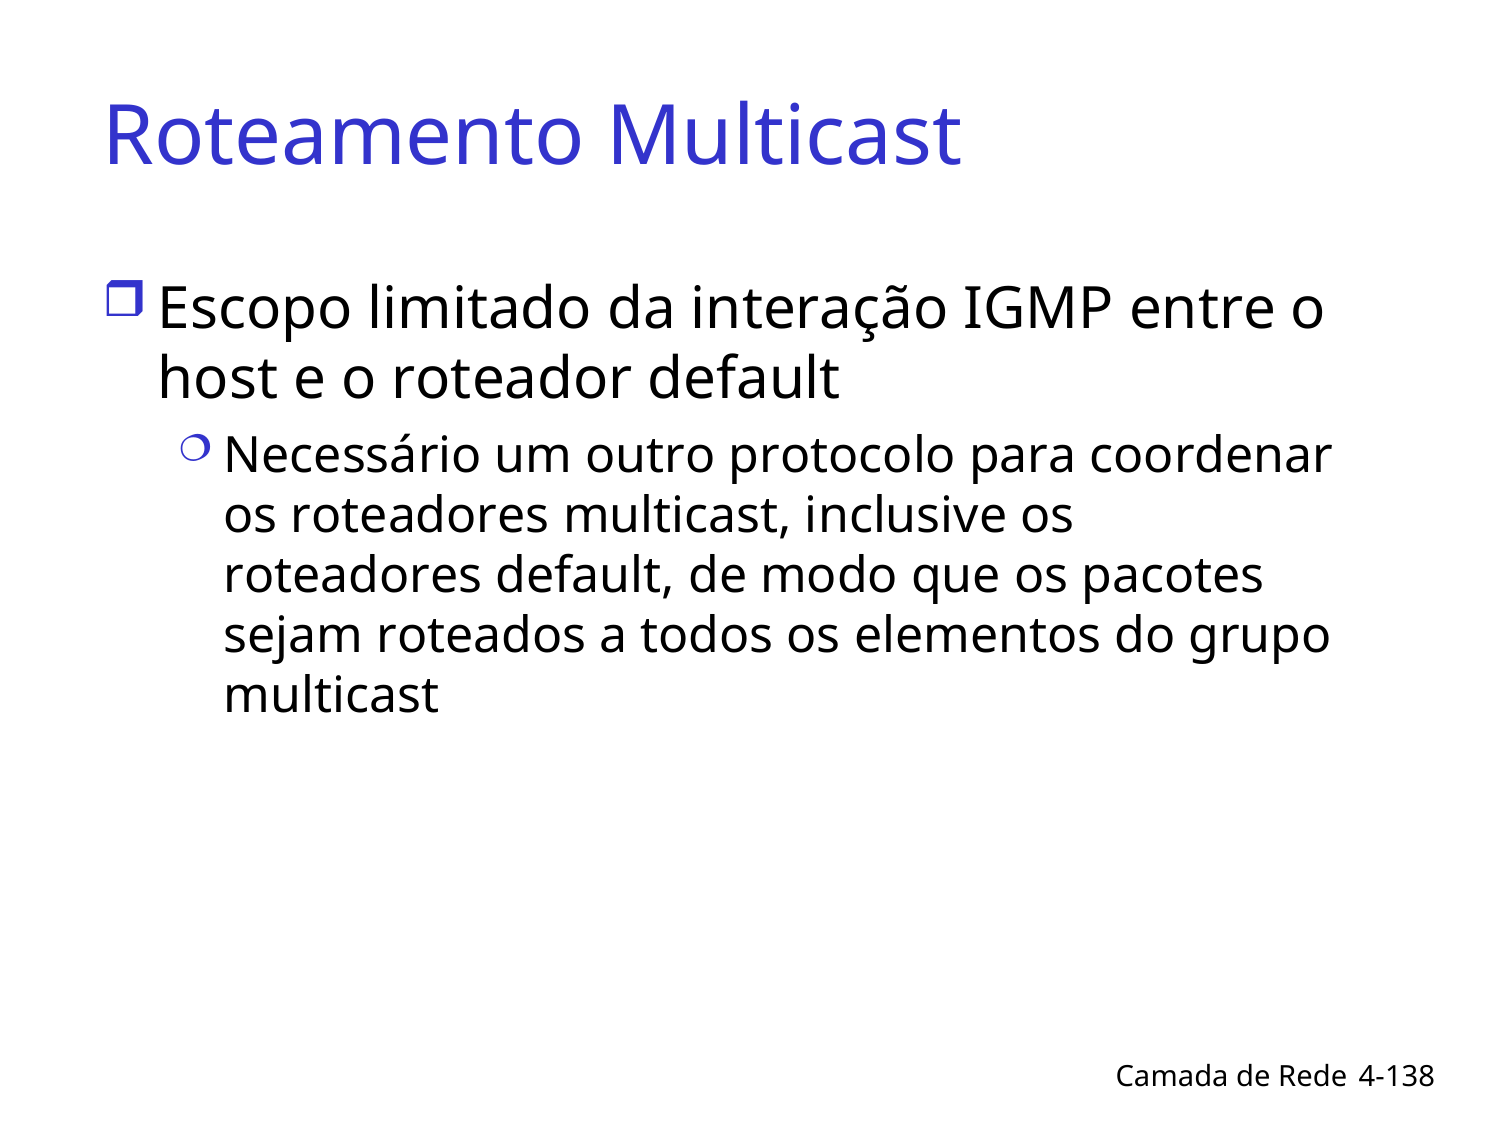

Roteamento Multicast
Escopo limitado da interação IGMP entre o host e o roteador default
Necessário um outro protocolo para coordenar os roteadores multicast, inclusive os roteadores default, de modo que os pacotes sejam roteados a todos os elementos do grupo multicast
Camada de Rede